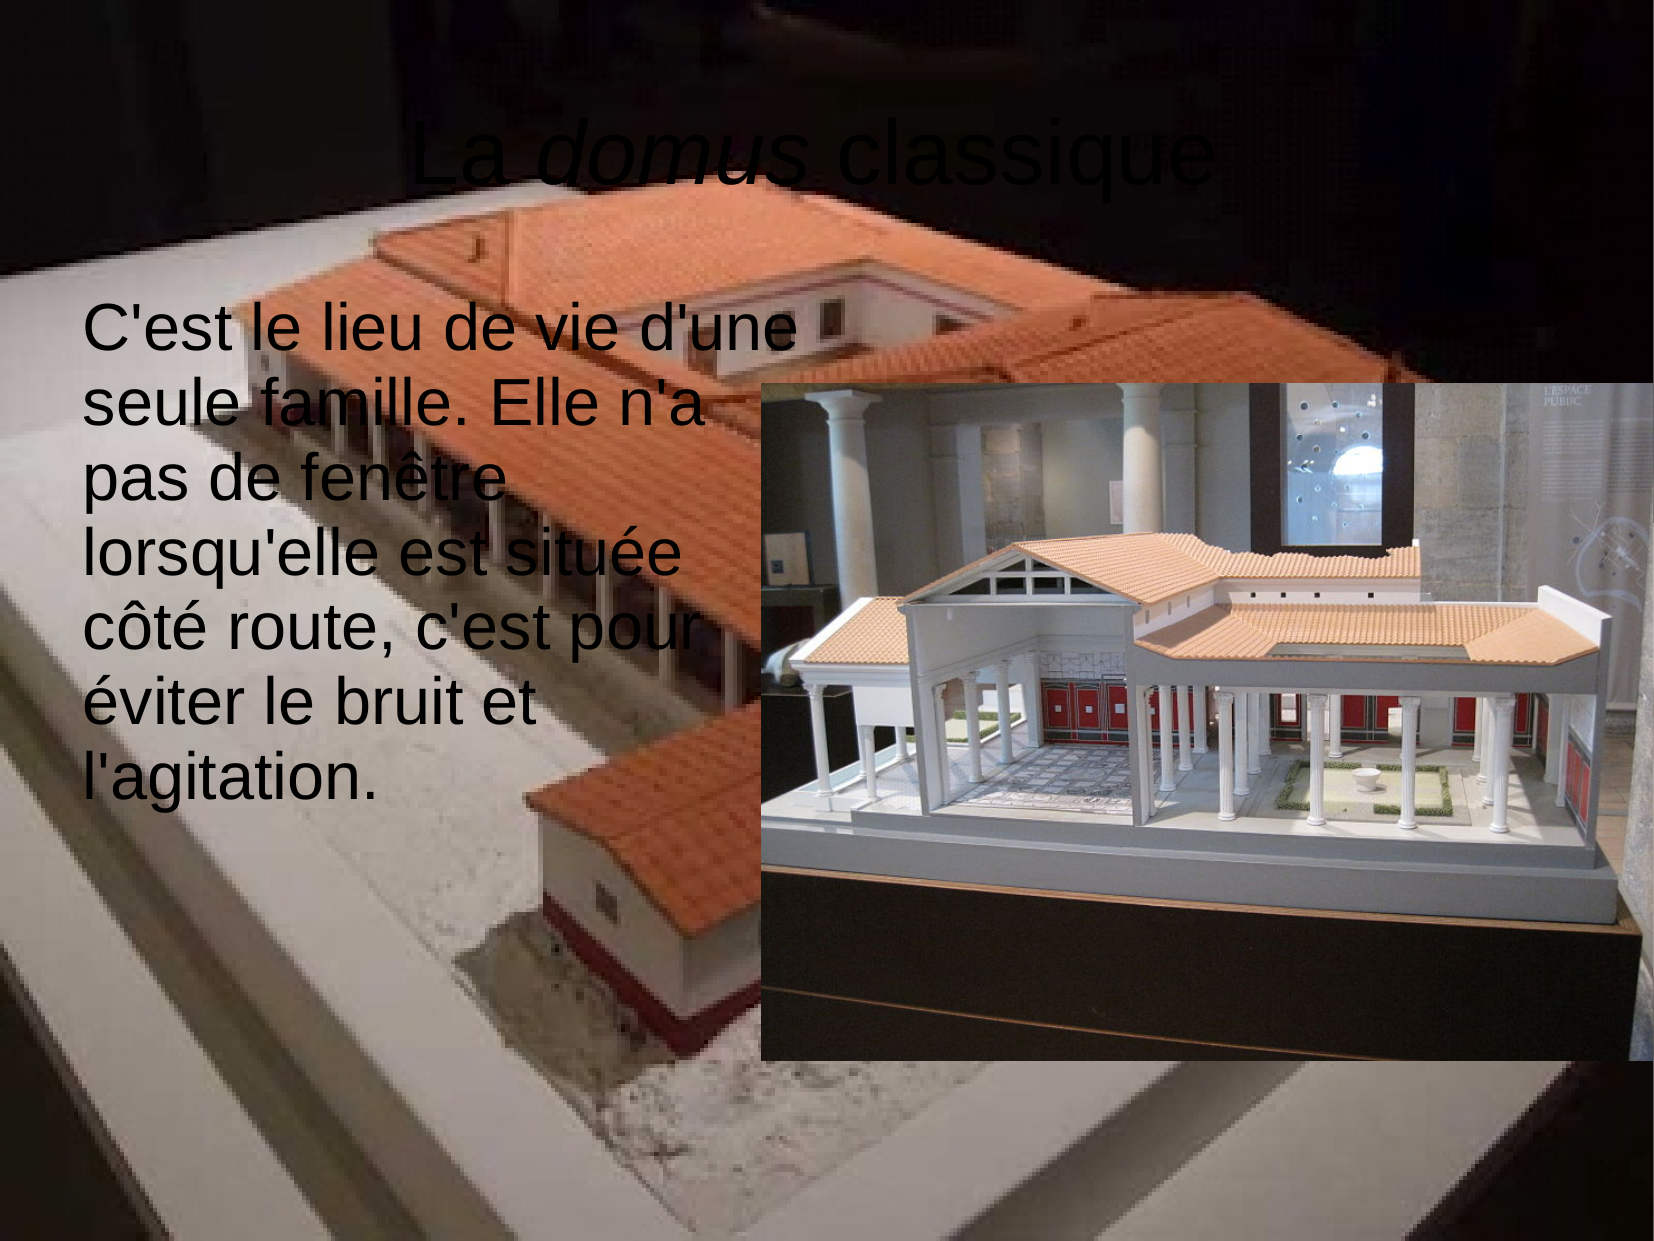

# La domus classique
C'est le lieu de vie d'une seule famille. Elle n'a pas de fenêtre lorsqu'elle est située côté route, c'est pour éviter le bruit et l'agitation.